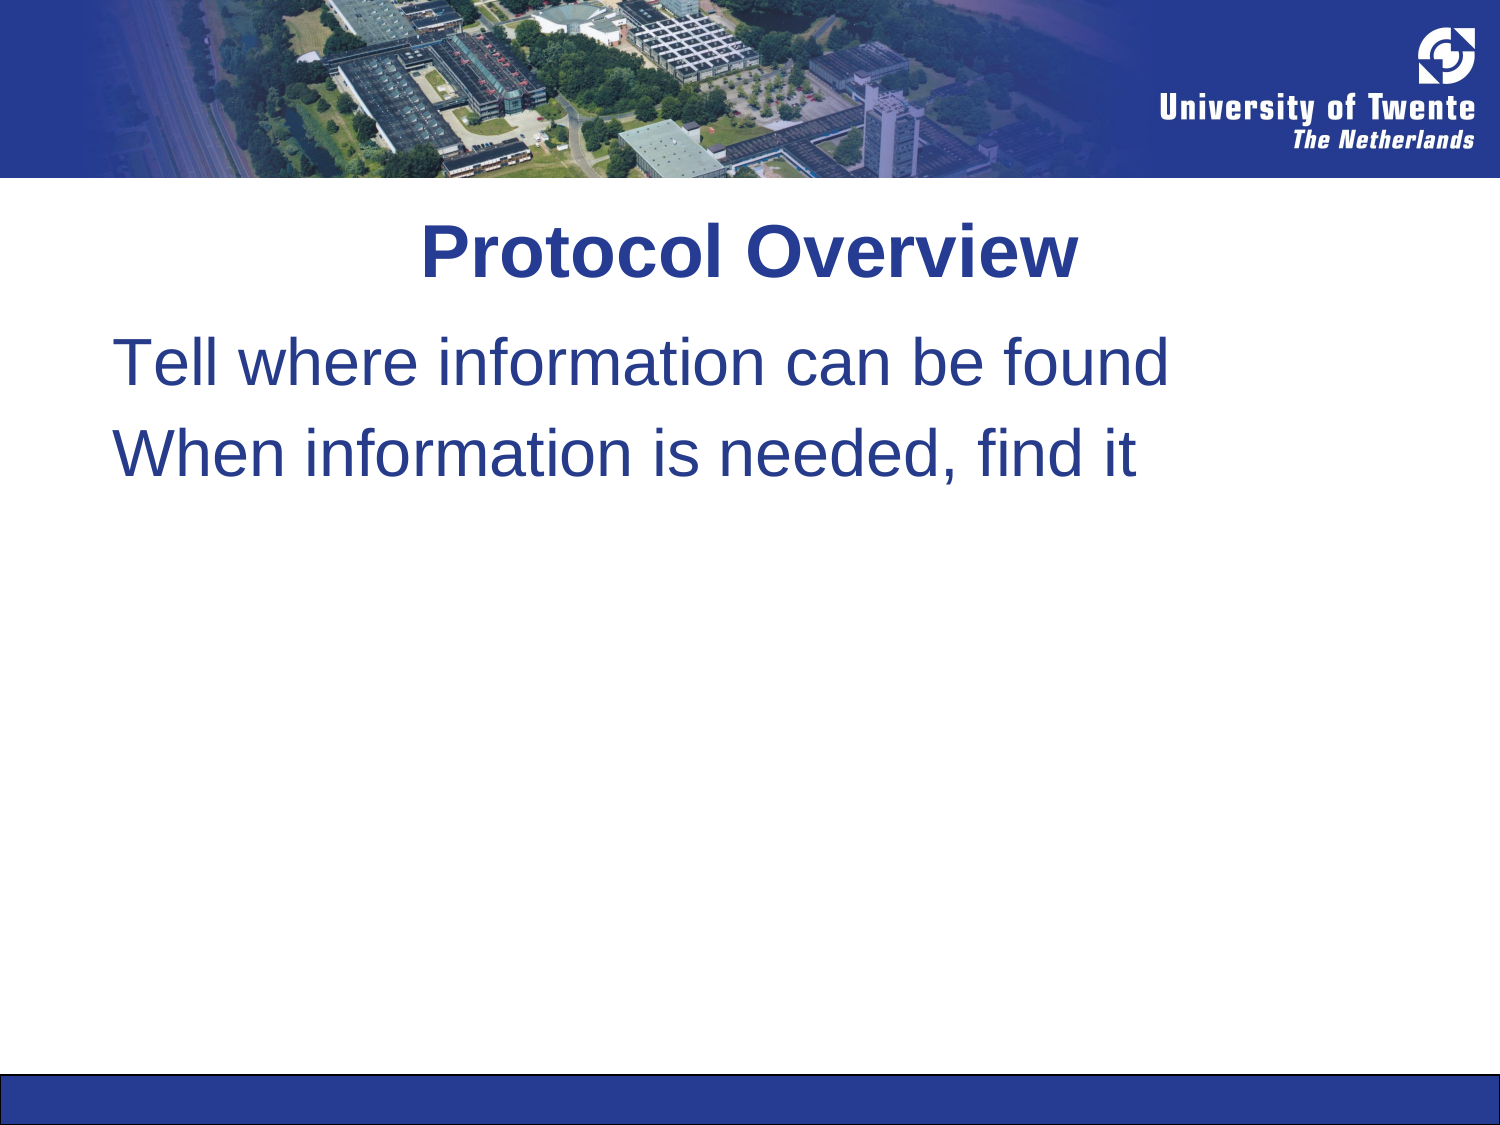

# Protocol Overview
Tell where information can be found
When information is needed, find it